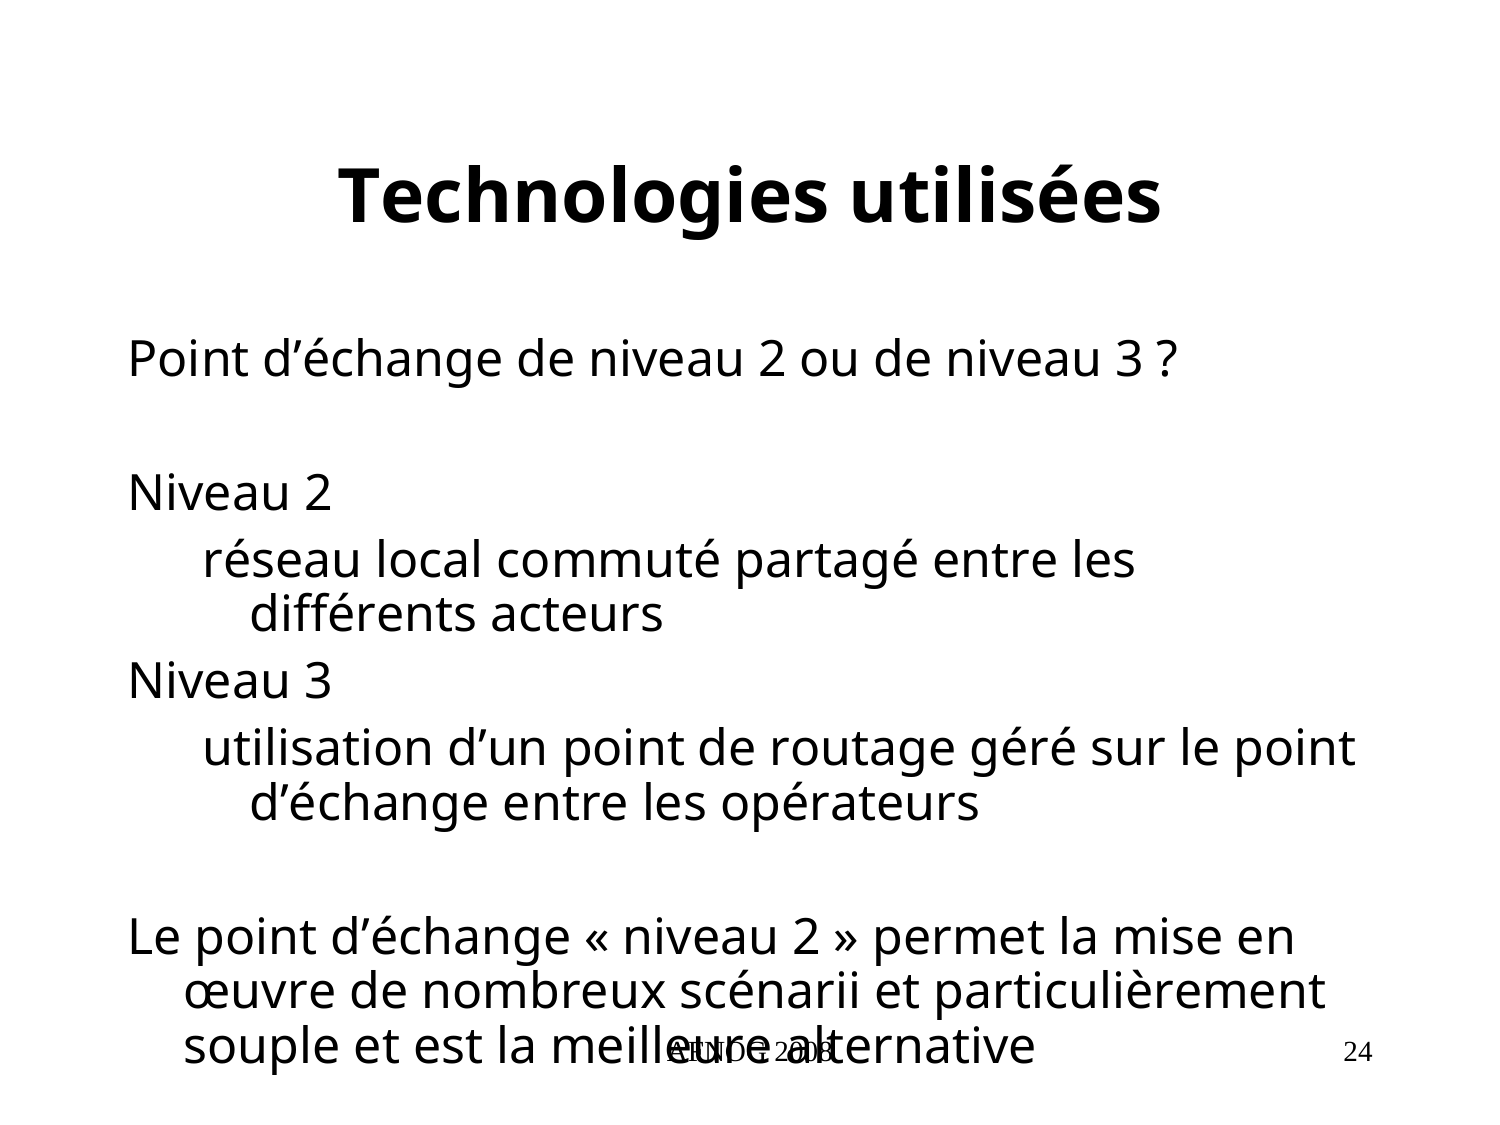

# Technologies utilisées
Point d’échange de niveau 2 ou de niveau 3 ?
Niveau 2
réseau local commuté partagé entre les différents acteurs
Niveau 3
utilisation d’un point de routage géré sur le point d’échange entre les opérateurs
Le point d’échange « niveau 2 » permet la mise en œuvre de nombreux scénarii et particulièrement souple et est la meilleure alternative
AFNOG 2008